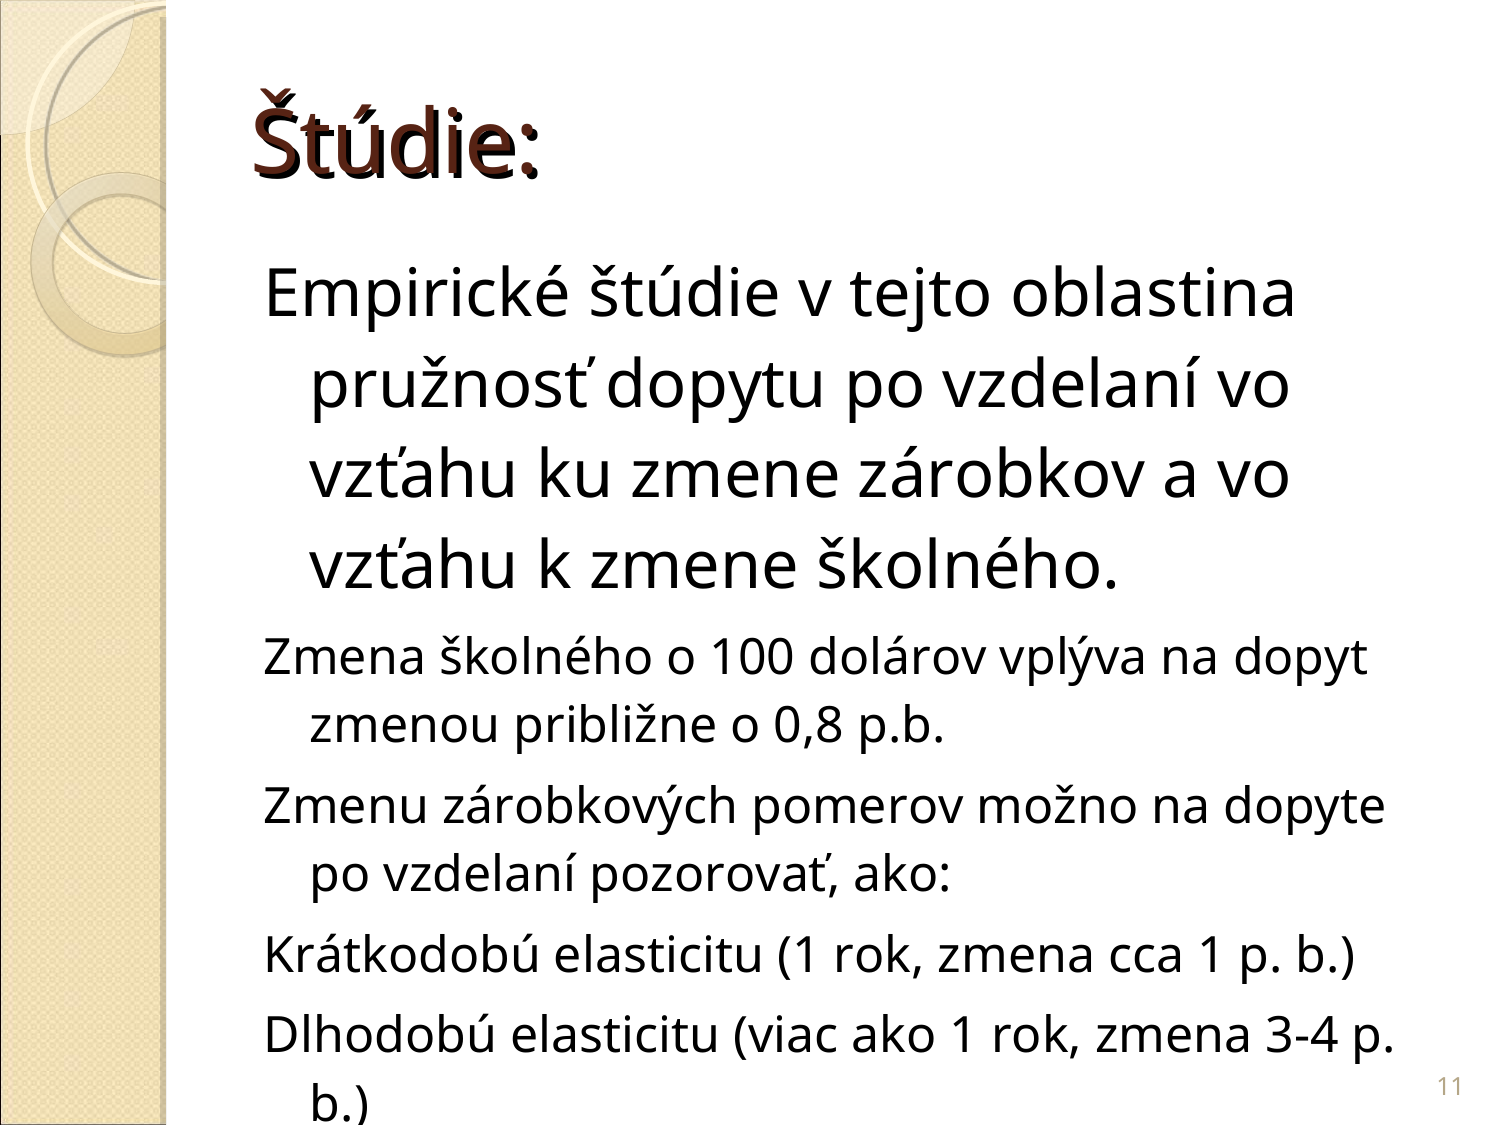

# Štúdie:
Empirické štúdie v tejto oblastina pružnosť dopytu po vzdelaní vo vzťahu ku zmene zárobkov a vo vzťahu k zmene školného.
Zmena školného o 100 dolárov vplýva na dopyt zmenou približne o 0,8 p.b.
Zmenu zárobkových pomerov možno na dopyte po vzdelaní pozorovať, ako:
Krátkodobú elasticitu (1 rok, zmena cca 1 p. b.)
Dlhodobú elasticitu (viac ako 1 rok, zmena 3-4 p. b.)